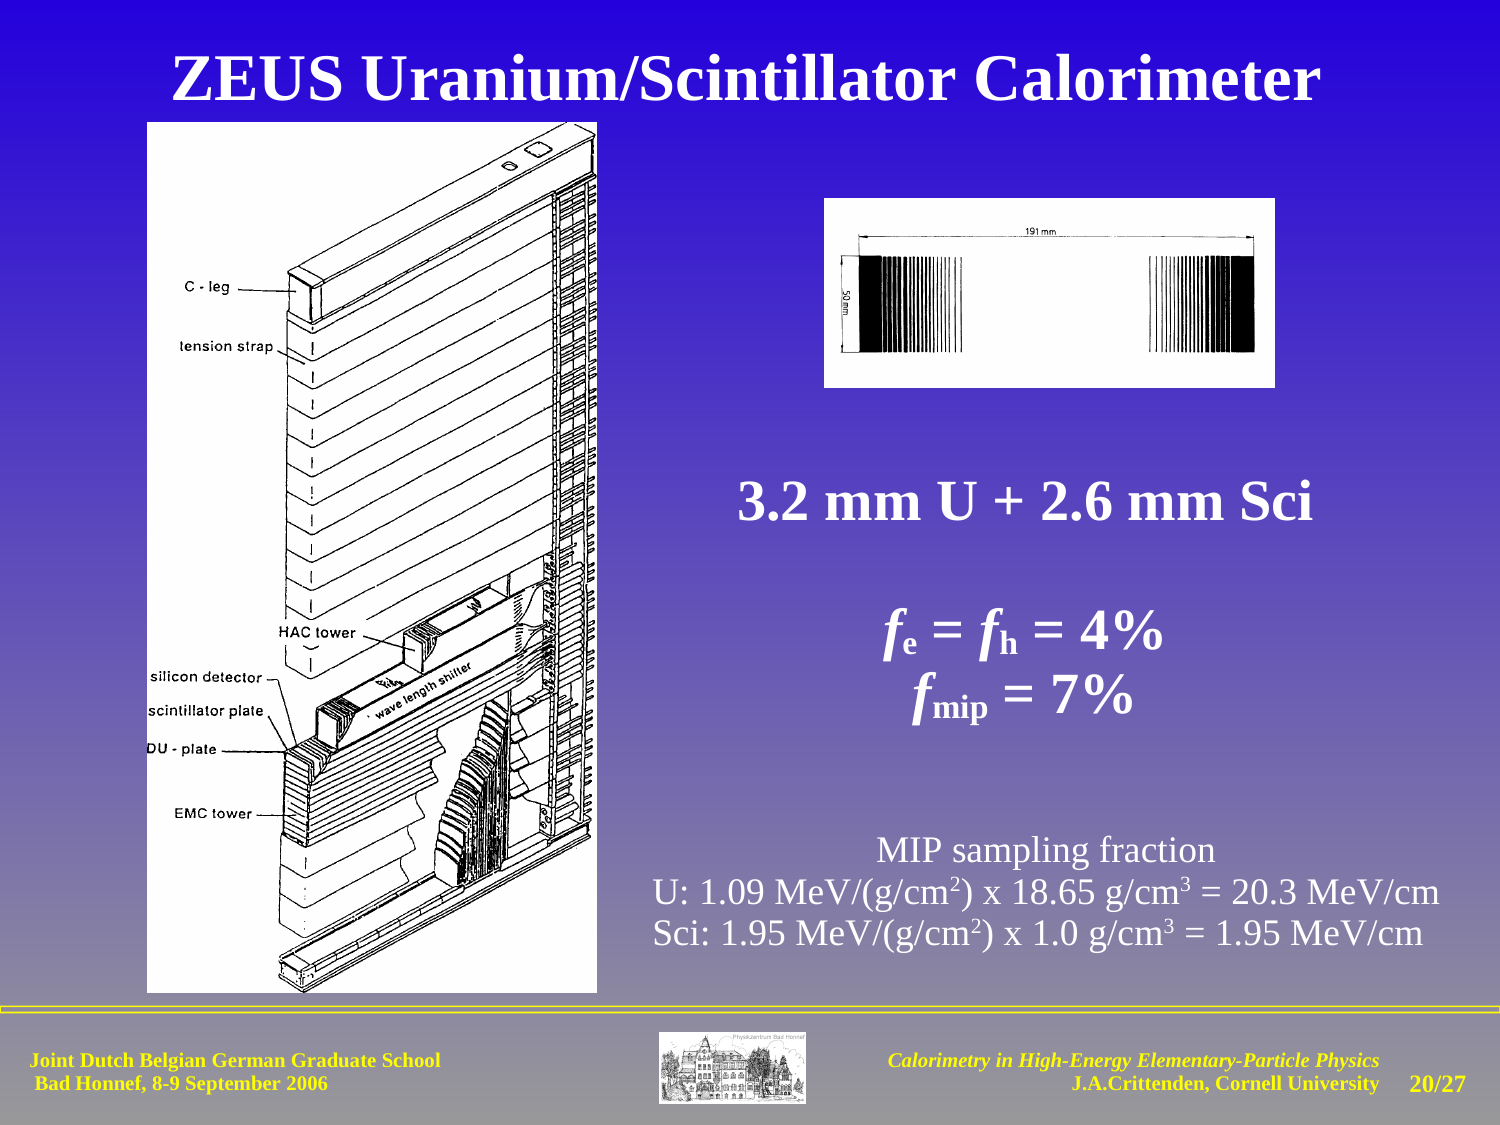

# ZEUS Uranium/Scintillator Calorimeter
3.2 mm U + 2.6 mm Sci
fe = fh = 4%
fmip = 7%
MIP sampling fraction
U: 1.09 MeV/(g/cm2) x 18.65 g/cm3 = 20.3 MeV/cm
Sci: 1.95 MeV/(g/cm2) x 1.0 g/cm3 = 1.95 MeV/cm